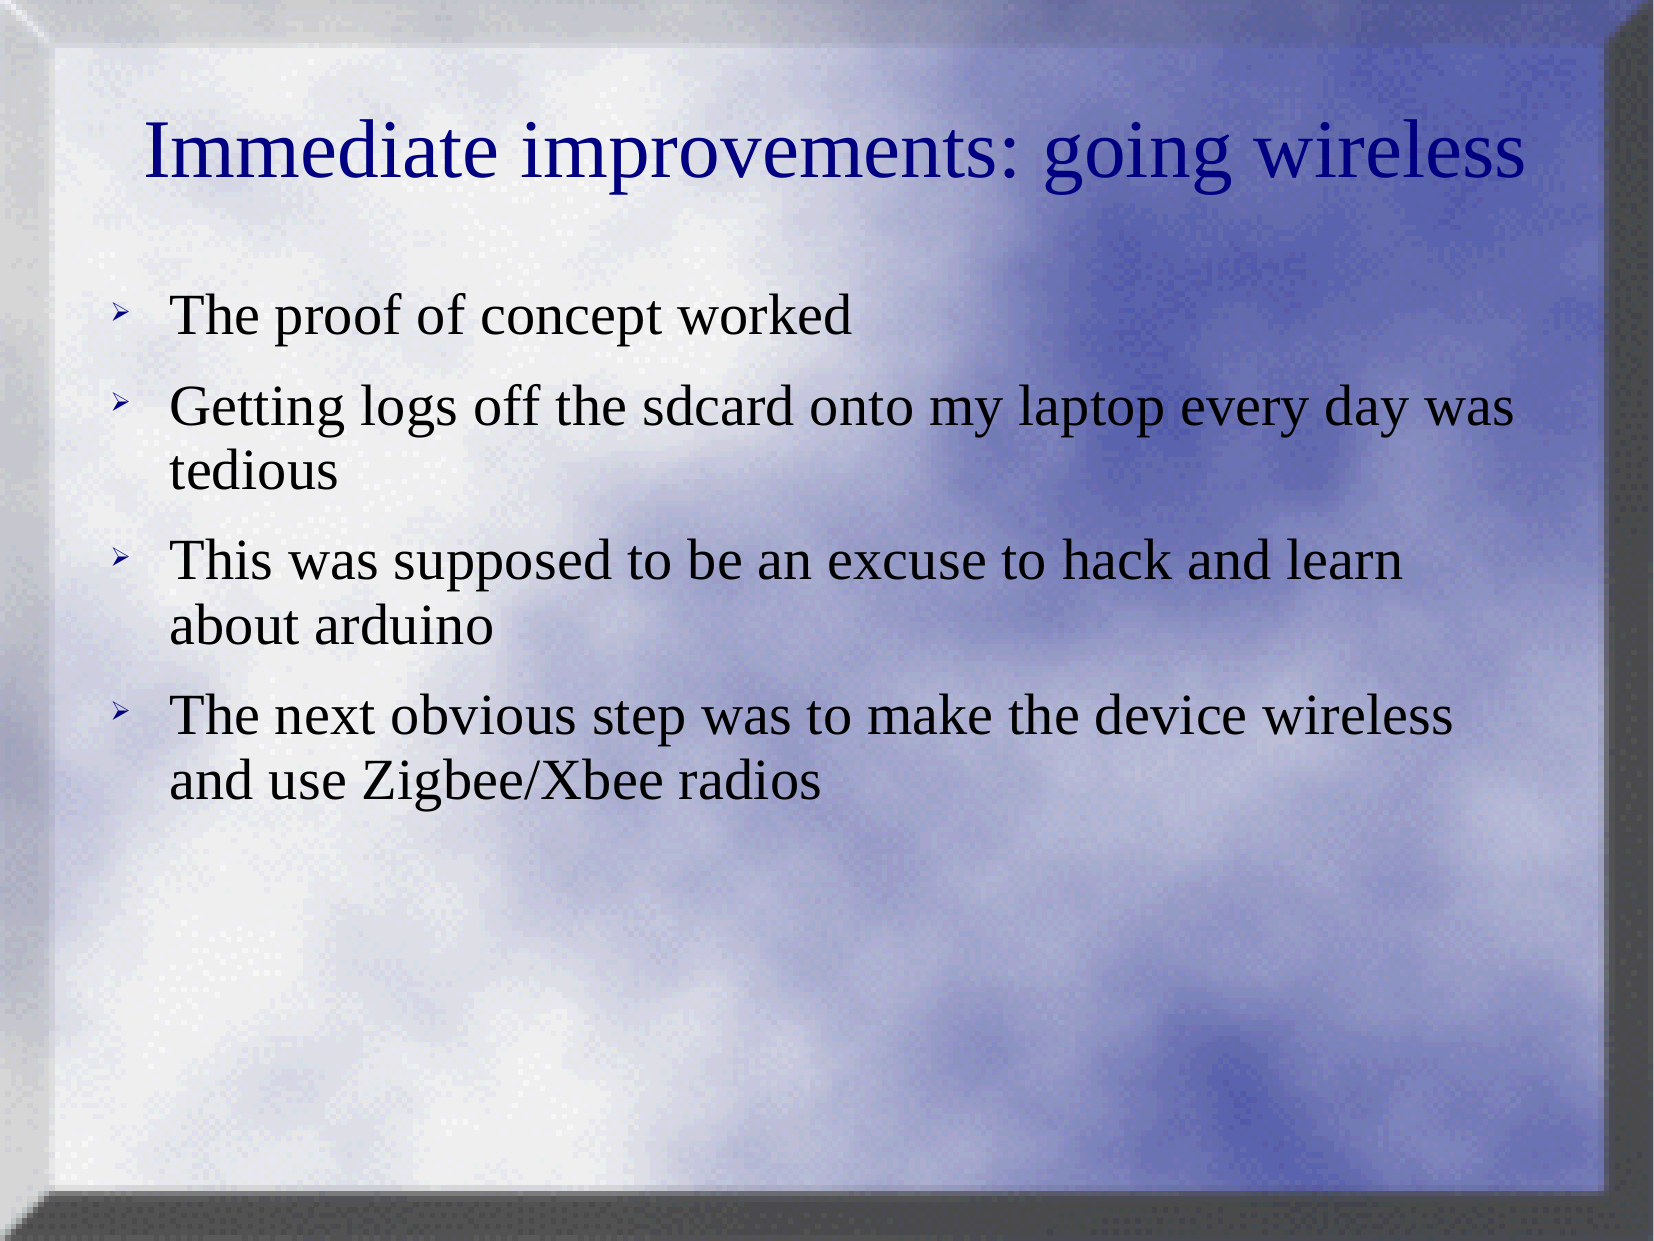

# Immediate improvements: going wireless
The proof of concept worked
Getting logs off the sdcard onto my laptop every day was tedious
This was supposed to be an excuse to hack and learn about arduino
The next obvious step was to make the device wireless and use Zigbee/Xbee radios